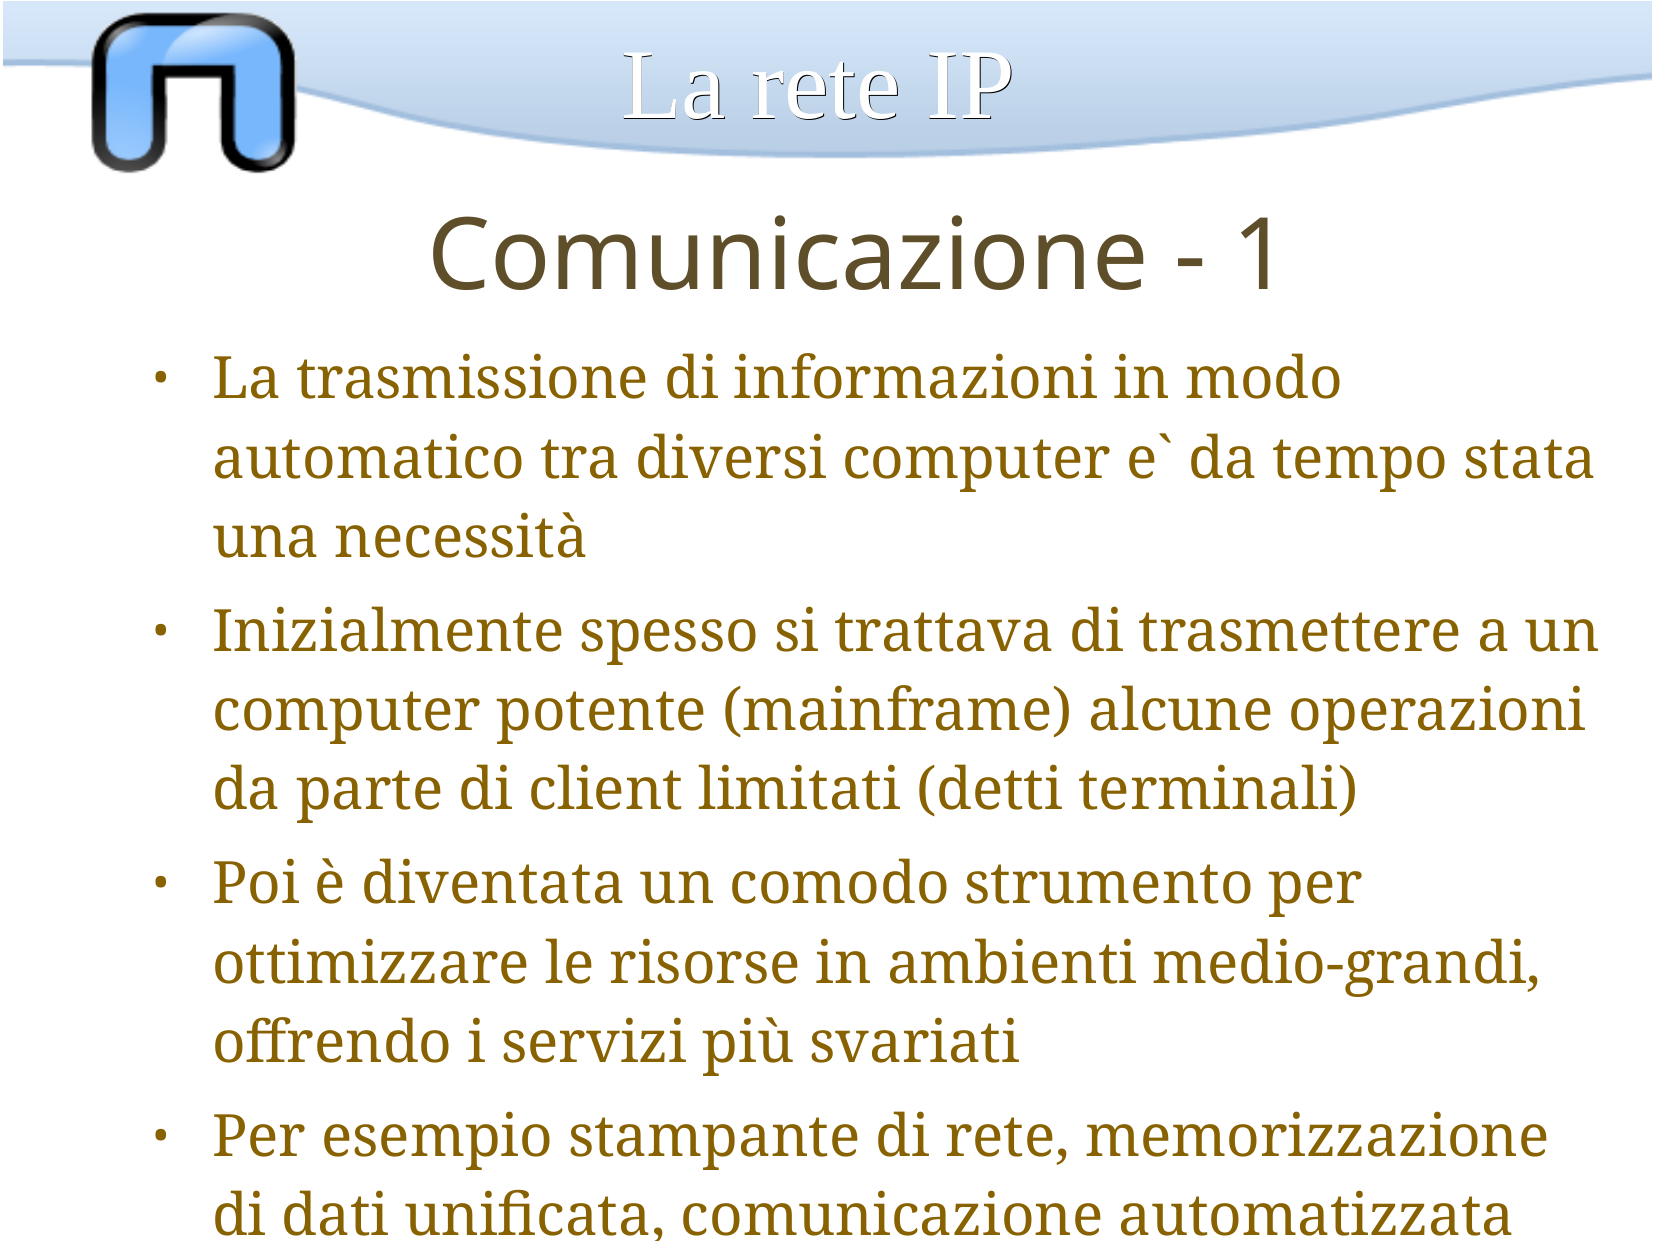

La rete IP
# Comunicazione - 1
La trasmissione di informazioni in modo automatico tra diversi computer e` da tempo stata una necessità
Inizialmente spesso si trattava di trasmettere a un computer potente (mainframe) alcune operazioni da parte di client limitati (detti terminali)
Poi è diventata un comodo strumento per ottimizzare le risorse in ambienti medio-grandi, offrendo i servizi più svariati
Per esempio stampante di rete, memorizzazione di dati unificata, comunicazione automatizzata